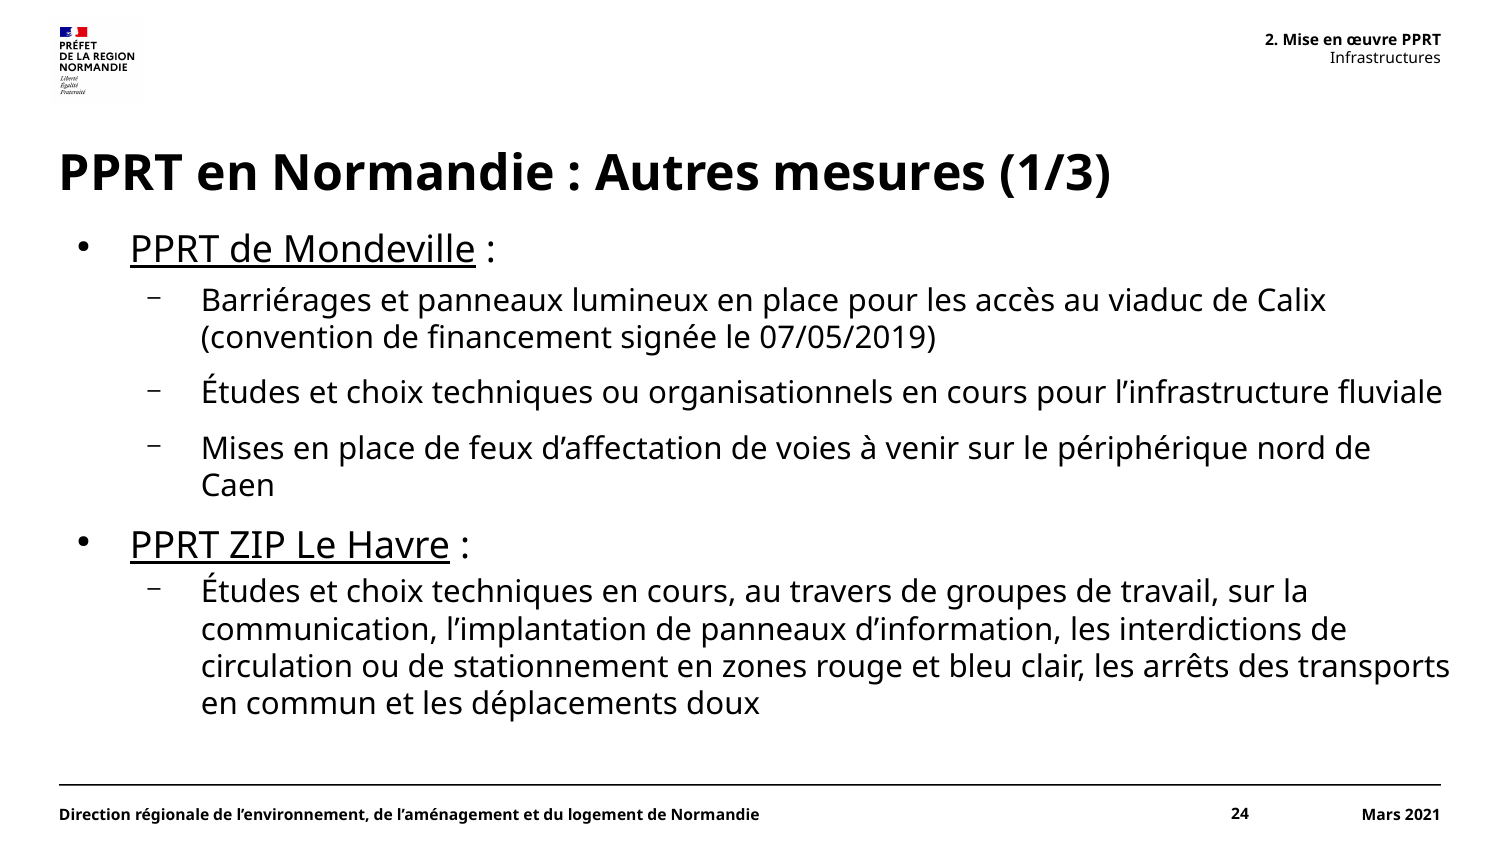

# Mise en œuvre PPRT
Infrastructures
PPRT en Normandie : Autres mesures (1/3)
PPRT de Mondeville :
Barriérages et panneaux lumineux en place pour les accès au viaduc de Calix (convention de financement signée le 07/05/2019)
Études et choix techniques ou organisationnels en cours pour l’infrastructure fluviale
Mises en place de feux d’affectation de voies à venir sur le périphérique nord de Caen
PPRT ZIP Le Havre :
Études et choix techniques en cours, au travers de groupes de travail, sur la communication, l’implantation de panneaux d’information, les interdictions de circulation ou de stationnement en zones rouge et bleu clair, les arrêts des transports en commun et les déplacements doux
Direction régionale de l’environnement, de l’aménagement et du logement de Normandie
Mars 2021
### Chart
| Category | 1 colonne | 2 colonne | 3 colonne |
|---|---|---|---|
| 1 ligne | 9.1 | 3.2 | 4.54 |
| 2 ligne | 2.4 | 8.8 | 9.65 |
| 3 ligne | 3.1 | 1.5 | 3.7 |
| 4 ligne | 4.3 | 9.02 | 6.2 |